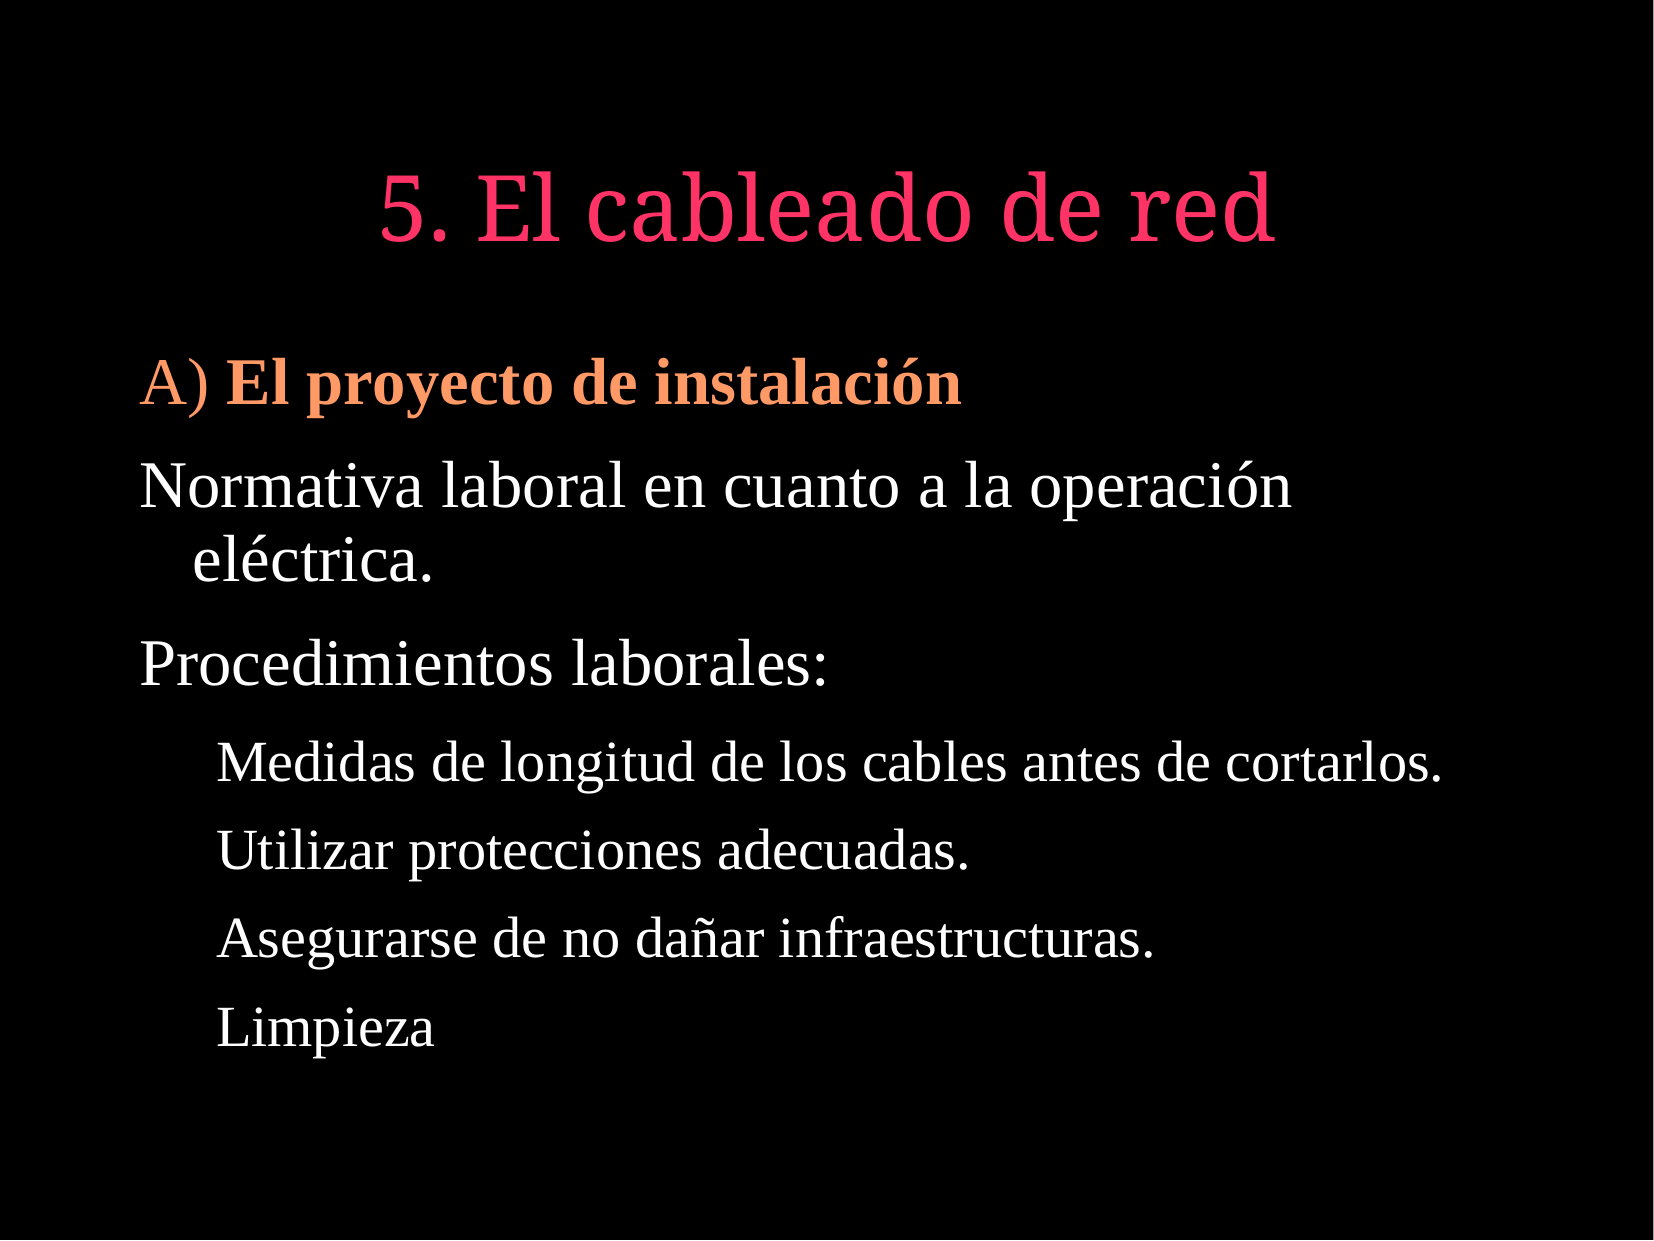

# 5. El cableado de red
A) El proyecto de instalación
Normativa laboral en cuanto a la operación eléctrica.
Procedimientos laborales:
Medidas de longitud de los cables antes de cortarlos.
Utilizar protecciones adecuadas.
Asegurarse de no dañar infraestructuras.
Limpieza